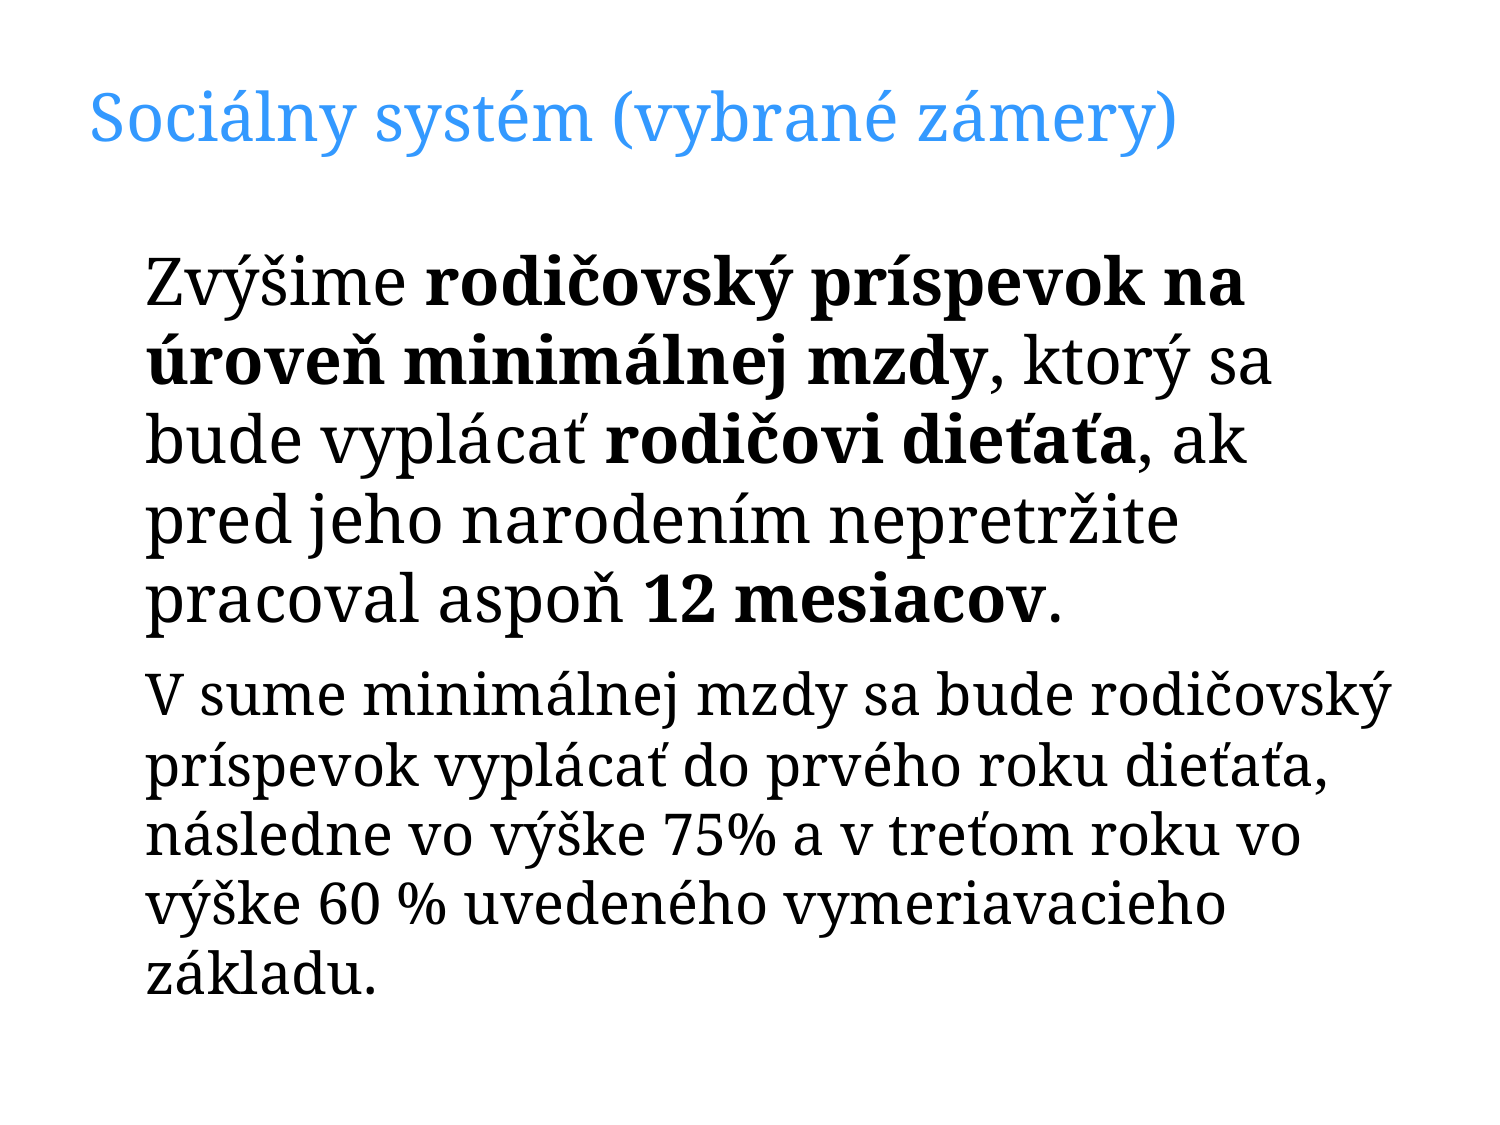

# Sociálny systém (vybrané zámery)
	Zvýšime rodičovský príspevok na úroveň minimálnej mzdy, ktorý sa bude vyplácať rodičovi dieťaťa, ak pred jeho narodením nepretržite pracoval aspoň 12 mesiacov.
	V sume minimálnej mzdy sa bude rodičovský príspevok vyplácať do prvého roku dieťaťa, následne vo výške 75% a v treťom roku vo výške 60 % uvedeného vymeriavacieho základu.